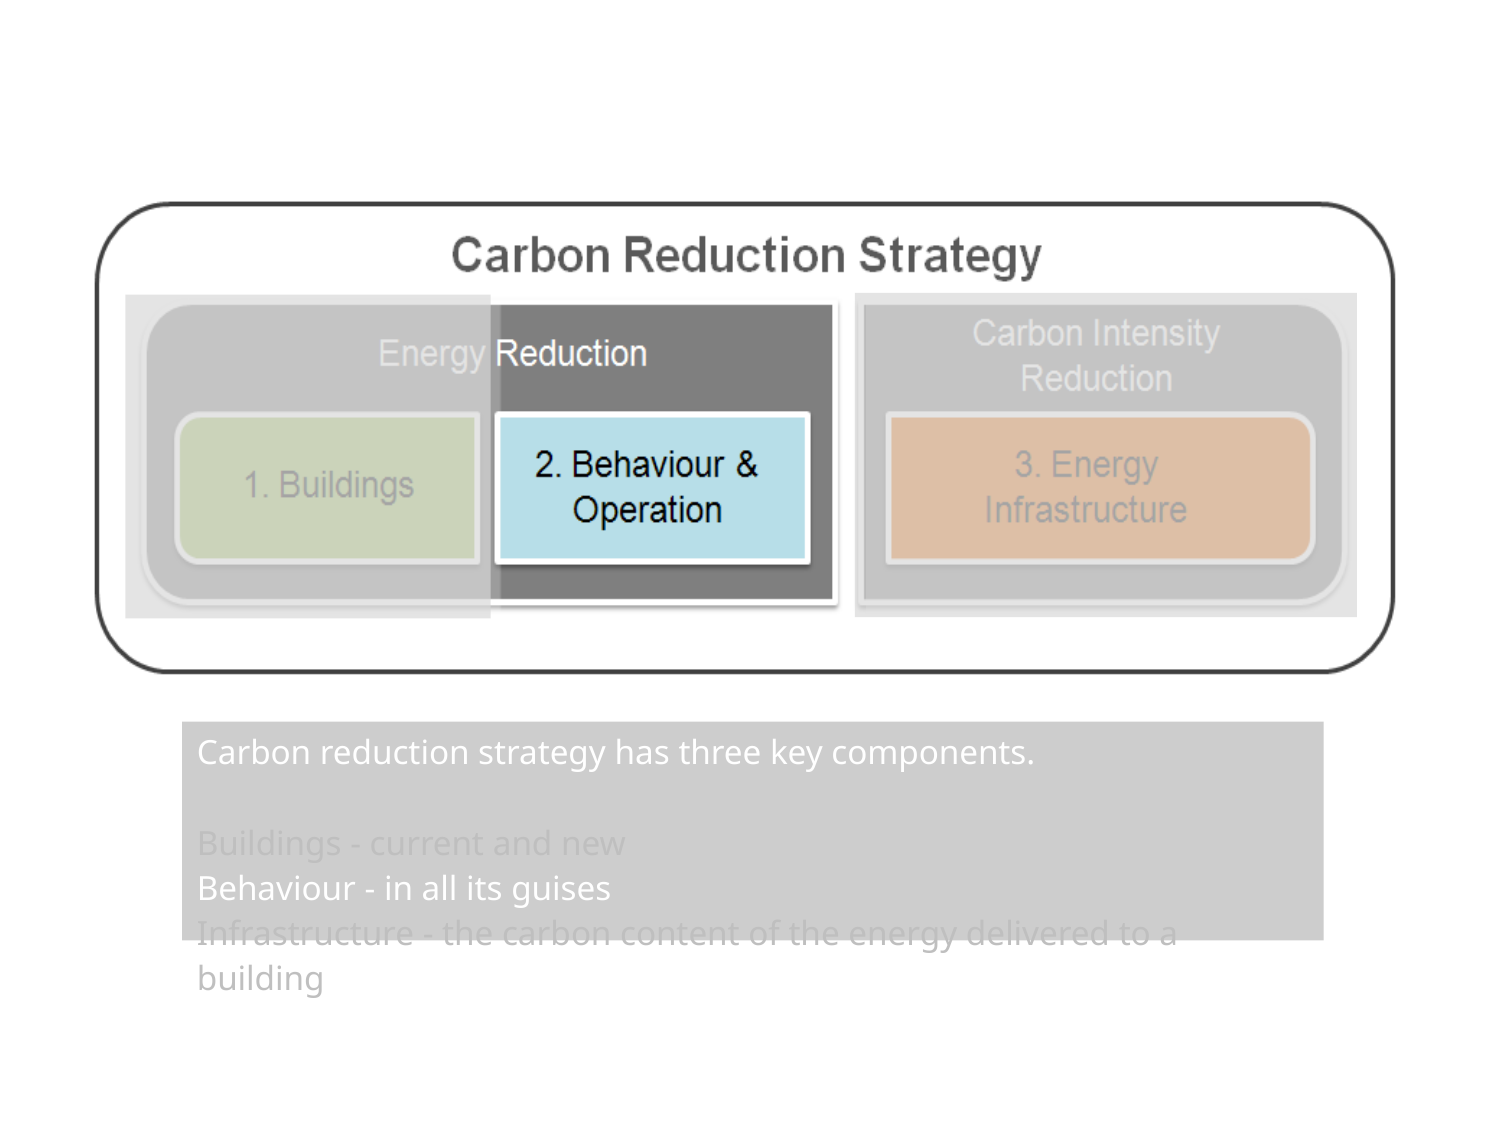

Carbon reduction strategy has three key components.
Buildings - current and new
Behaviour - in all its guises
Infrastructure - the carbon content of the energy delivered to a building